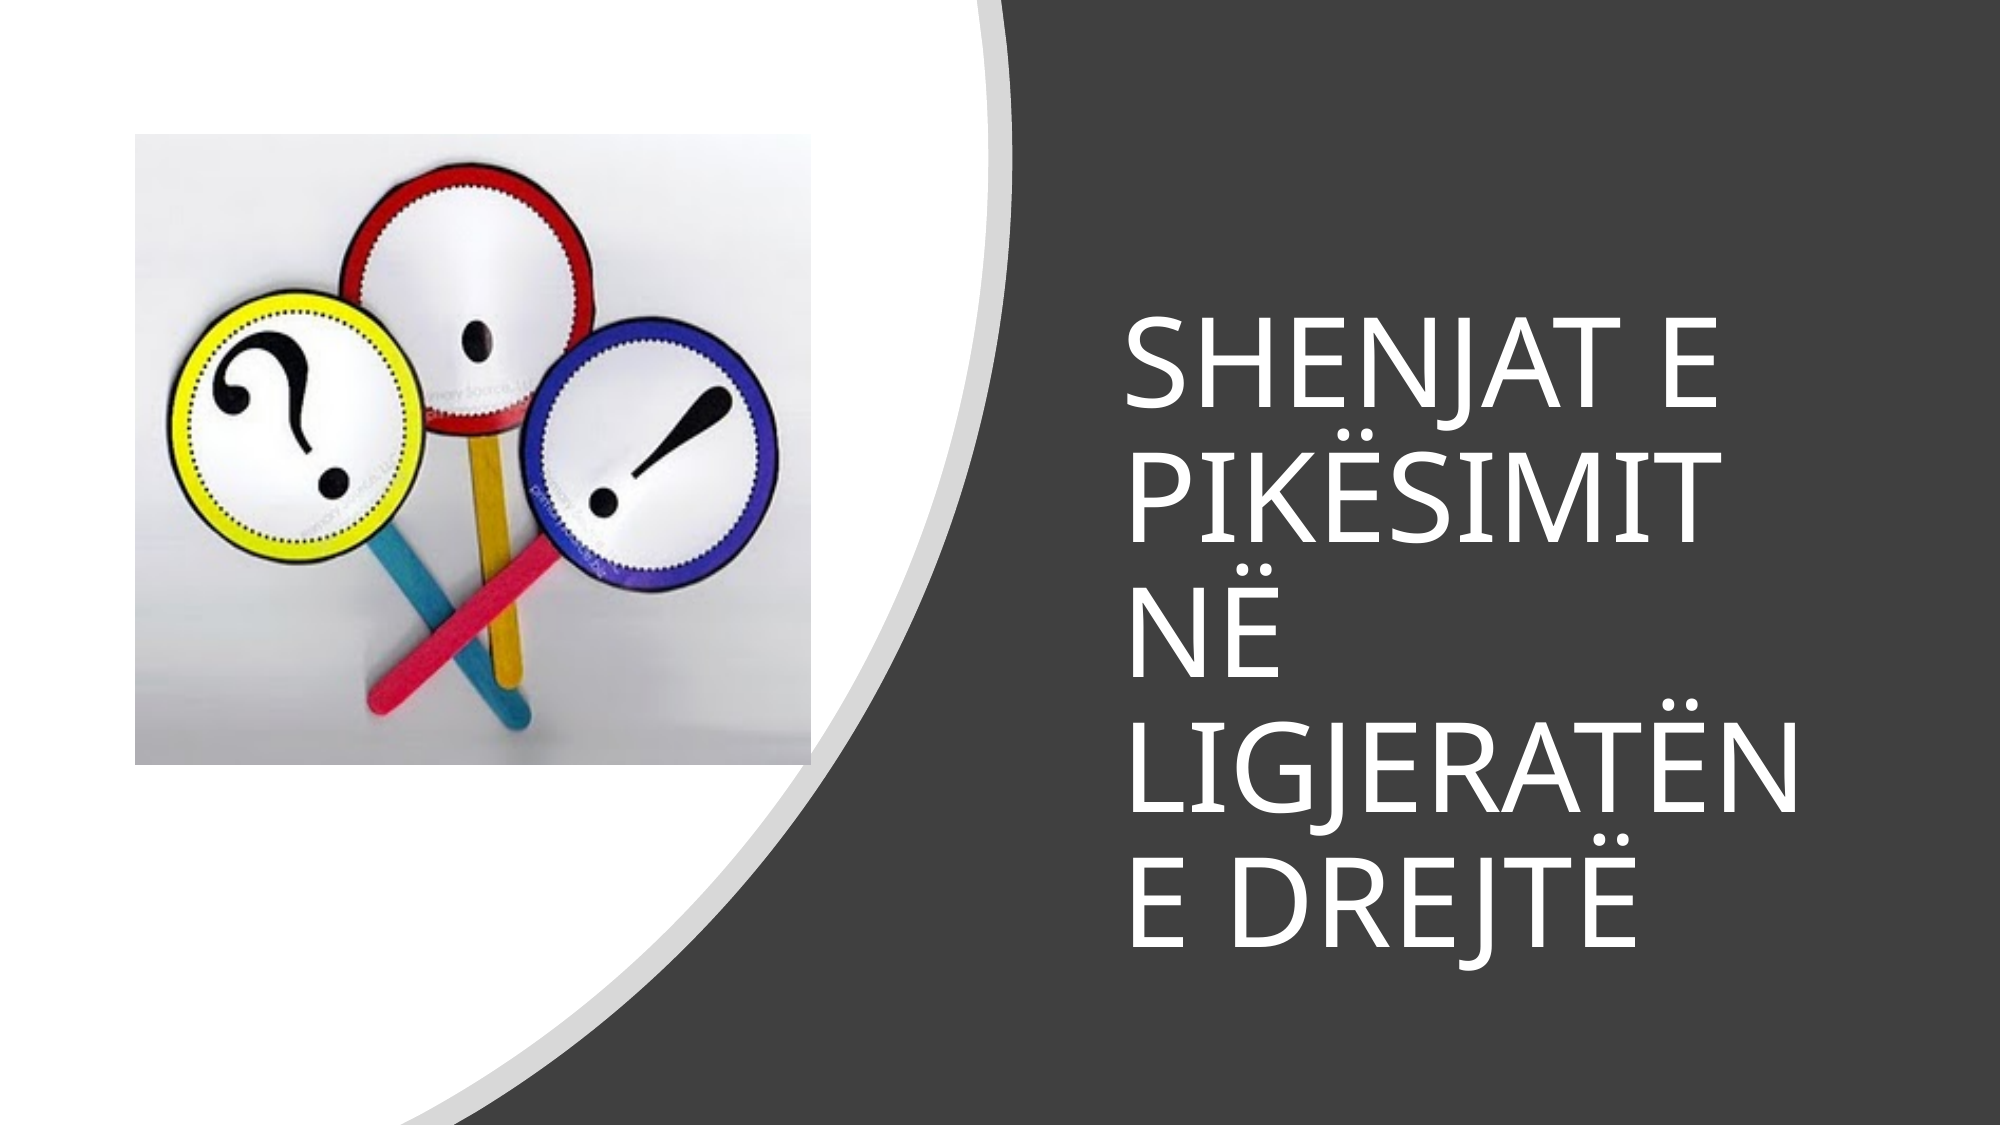

# SHENJAT E PIKËSIMIT NË LIGJERATËN E DREJTË